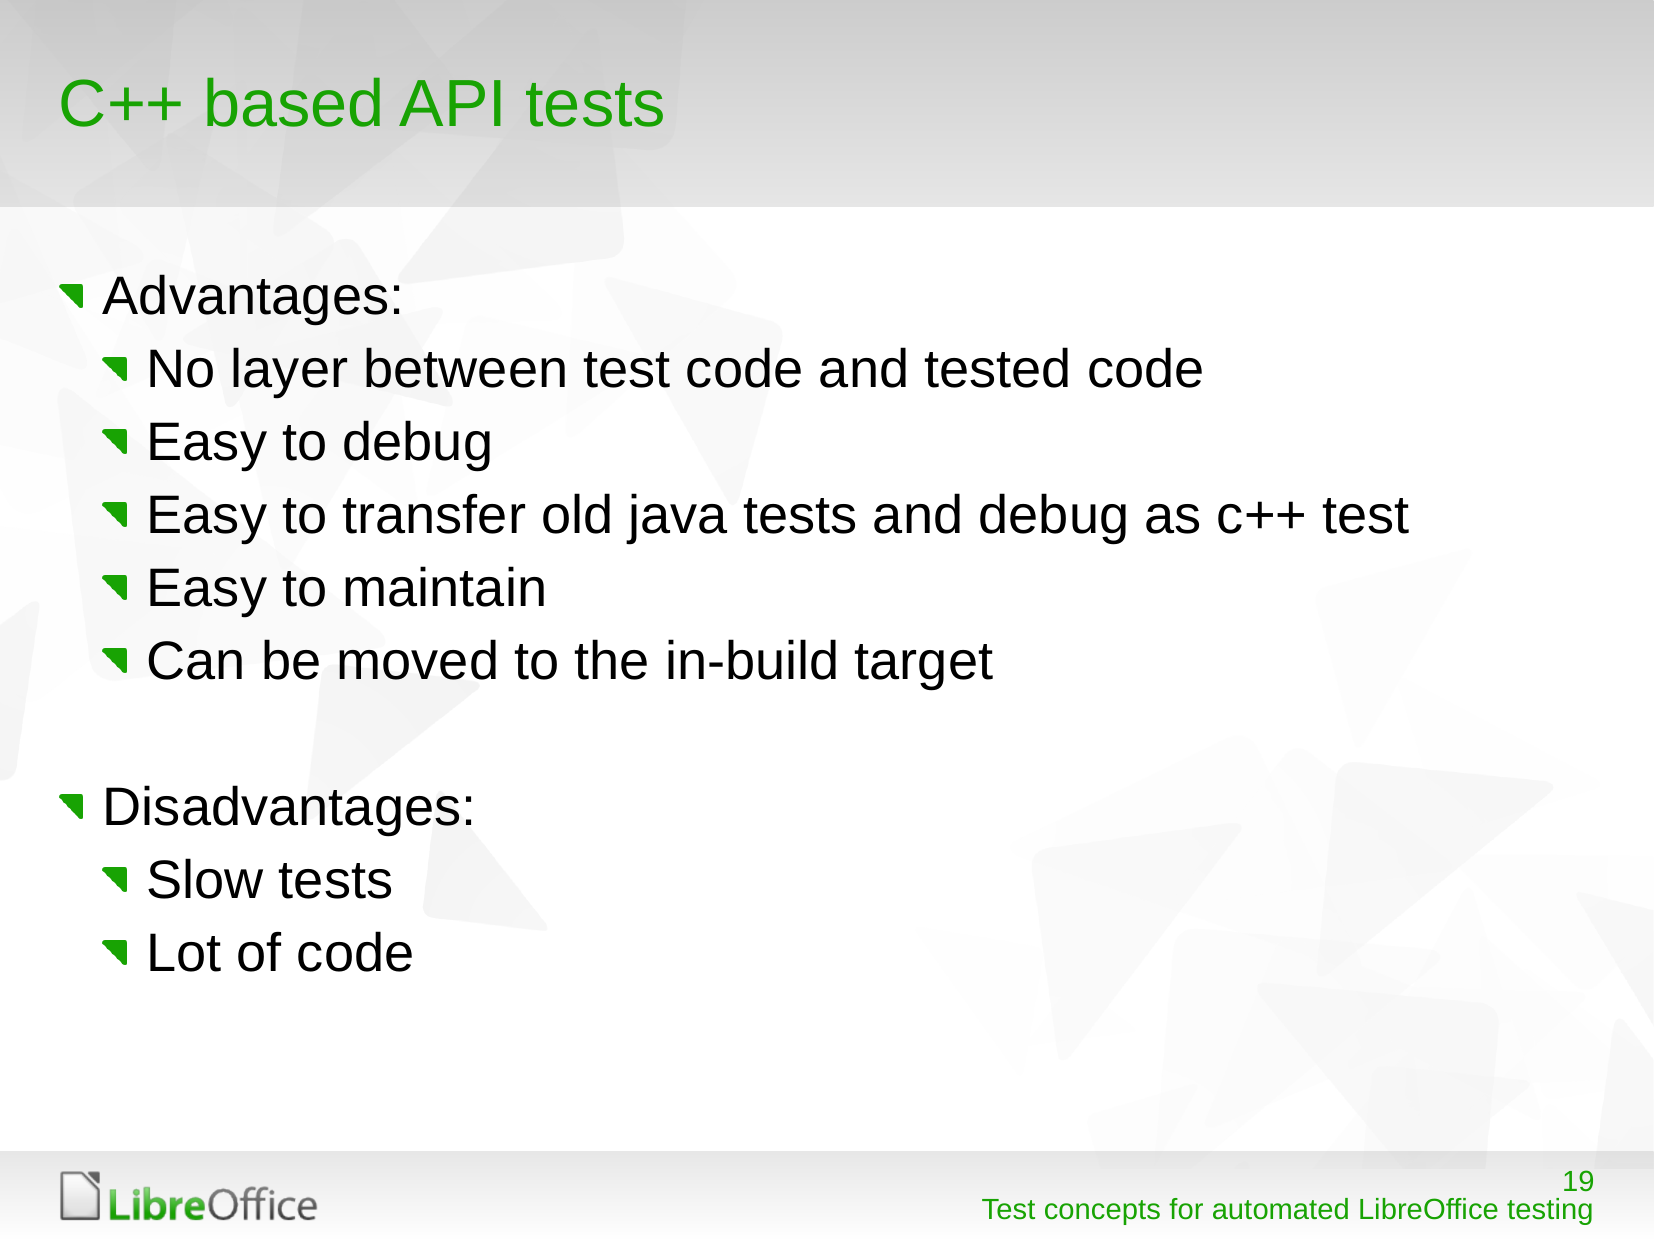

# C++ based API tests
Advantages:
No layer between test code and tested code
Easy to debug
Easy to transfer old java tests and debug as c++ test
Easy to maintain
Can be moved to the in-build target
Disadvantages:
Slow tests
Lot of code
19
Test concepts for automated LibreOffice testing